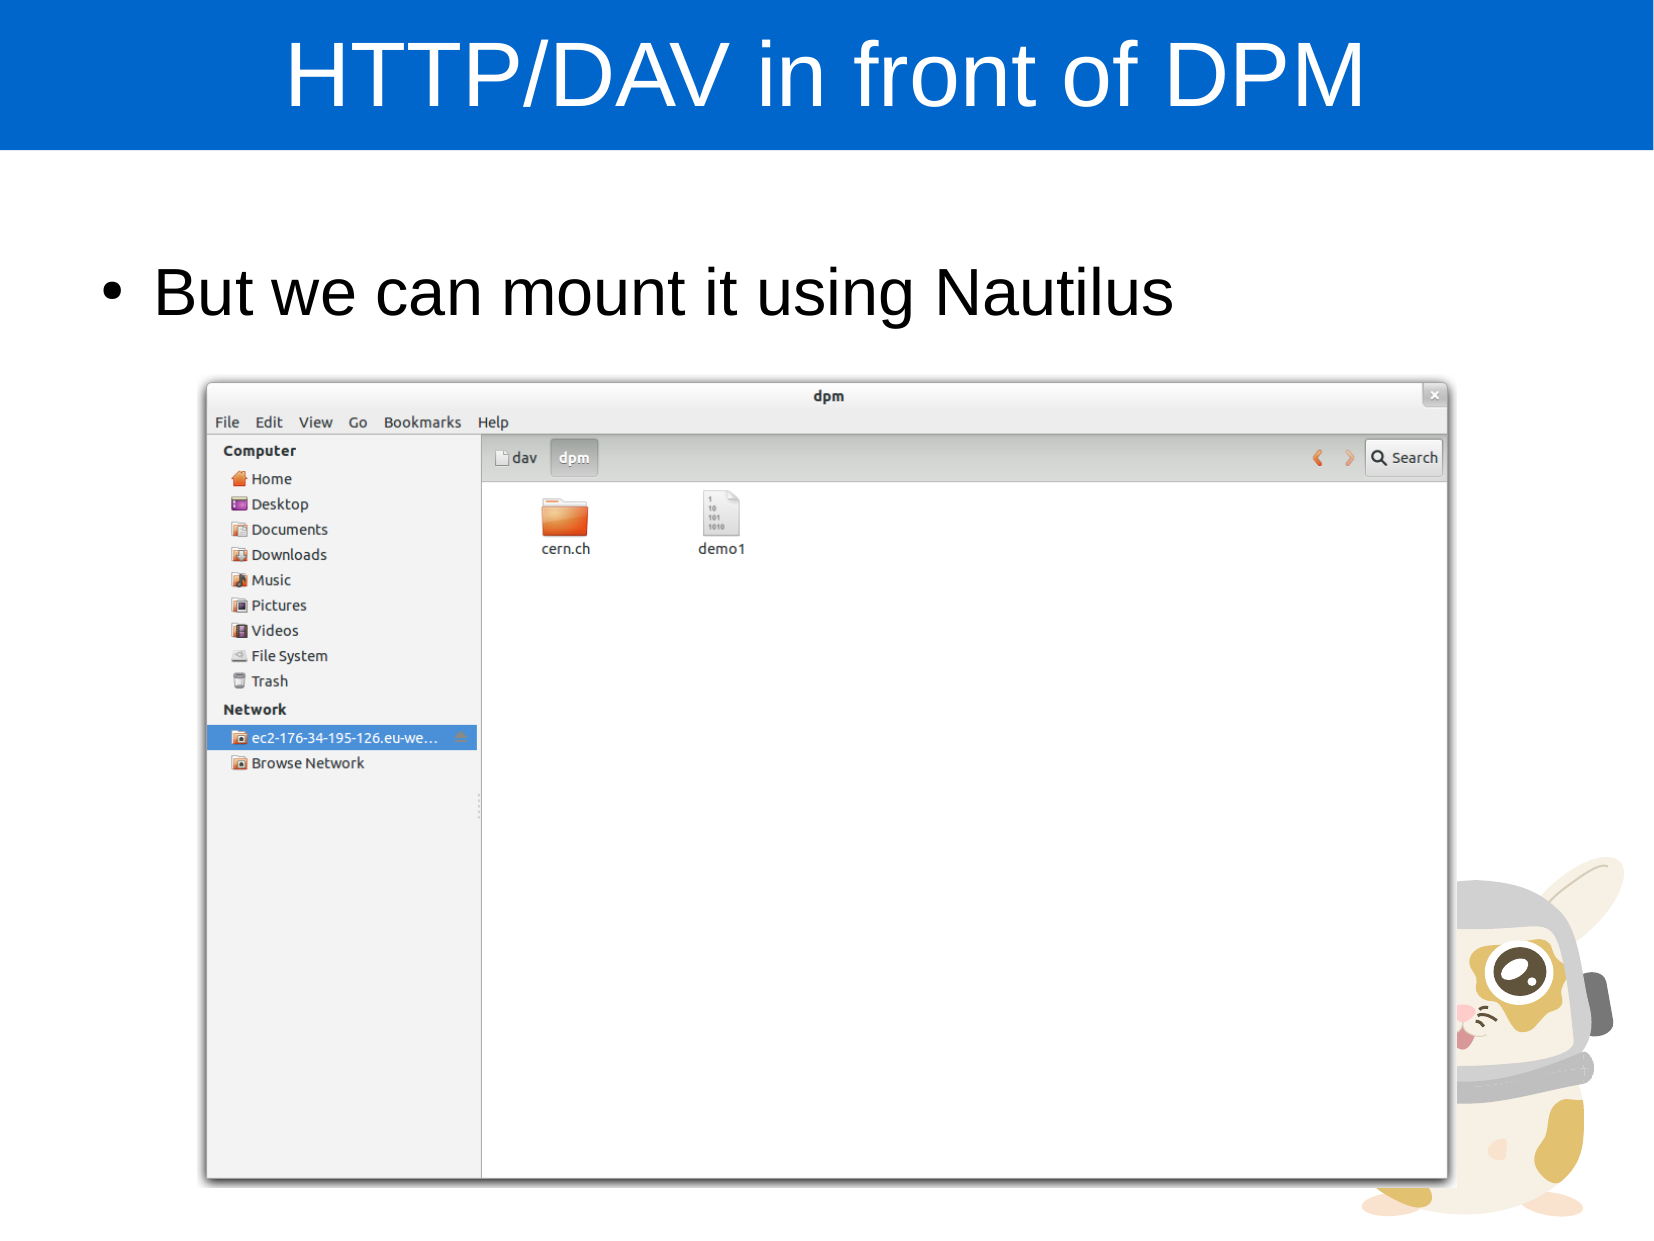

# HTTP/DAV in front of DPM
But we can mount it using Nautilus